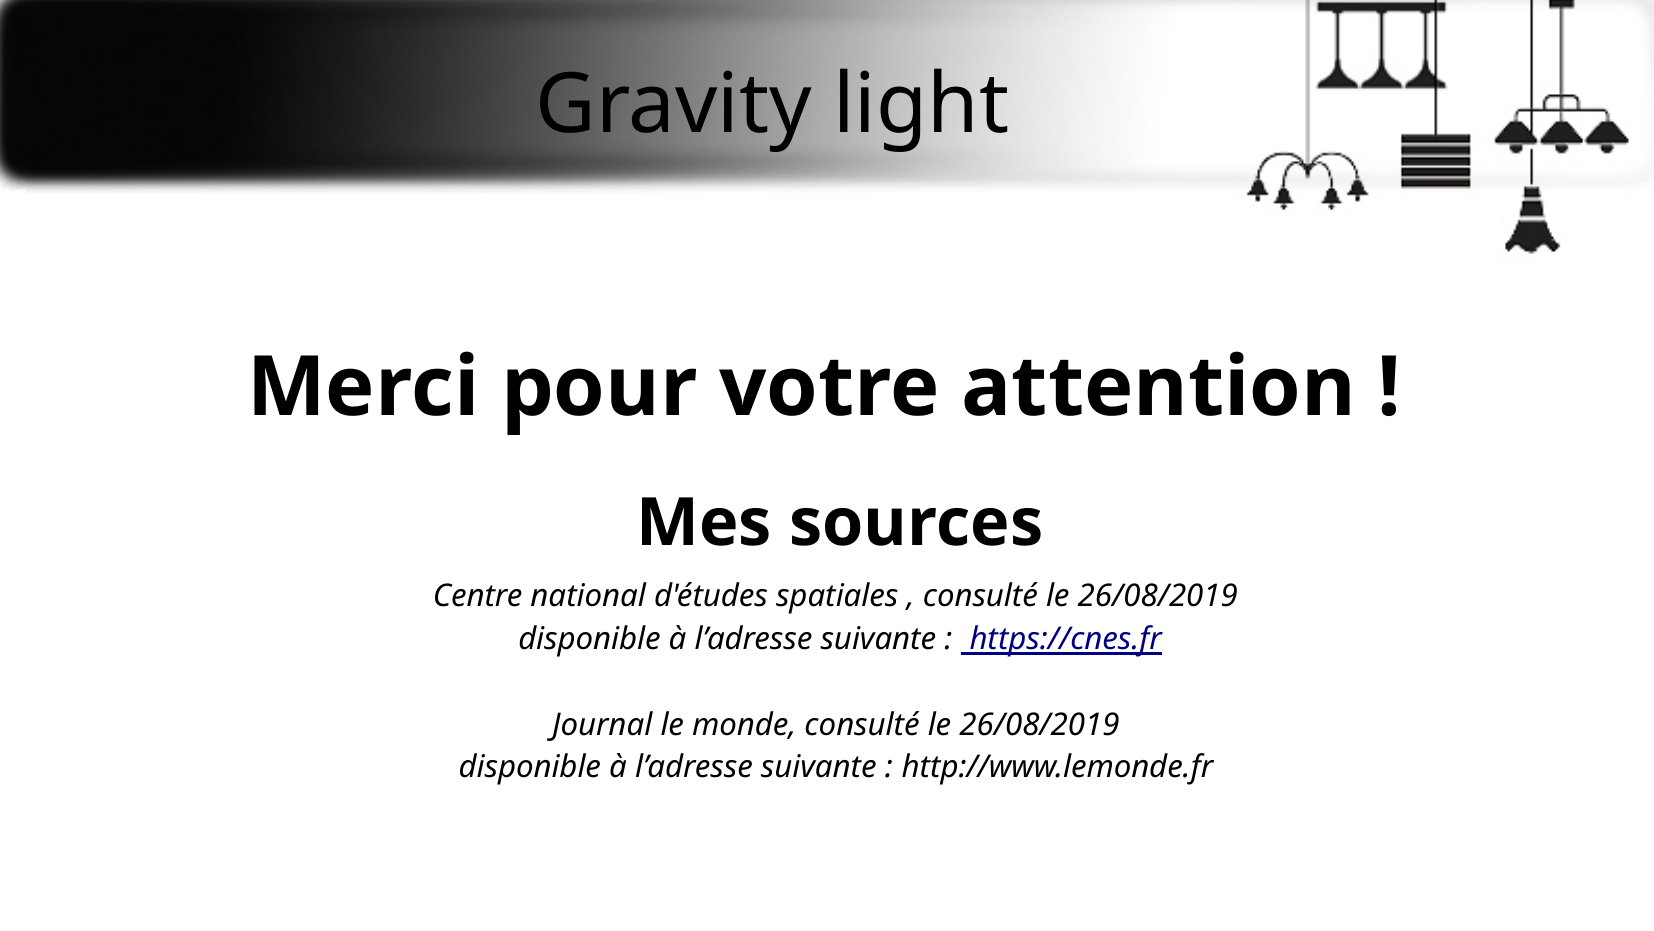

Gravity light
# Merci pour votre attention !
Mes sources
Centre national d'études spatiales , consulté le 26/08/2019
disponible à l’adresse suivante : https://cnes.fr
Journal le monde, consulté le 26/08/2019
disponible à l’adresse suivante : http://www.lemonde.fr